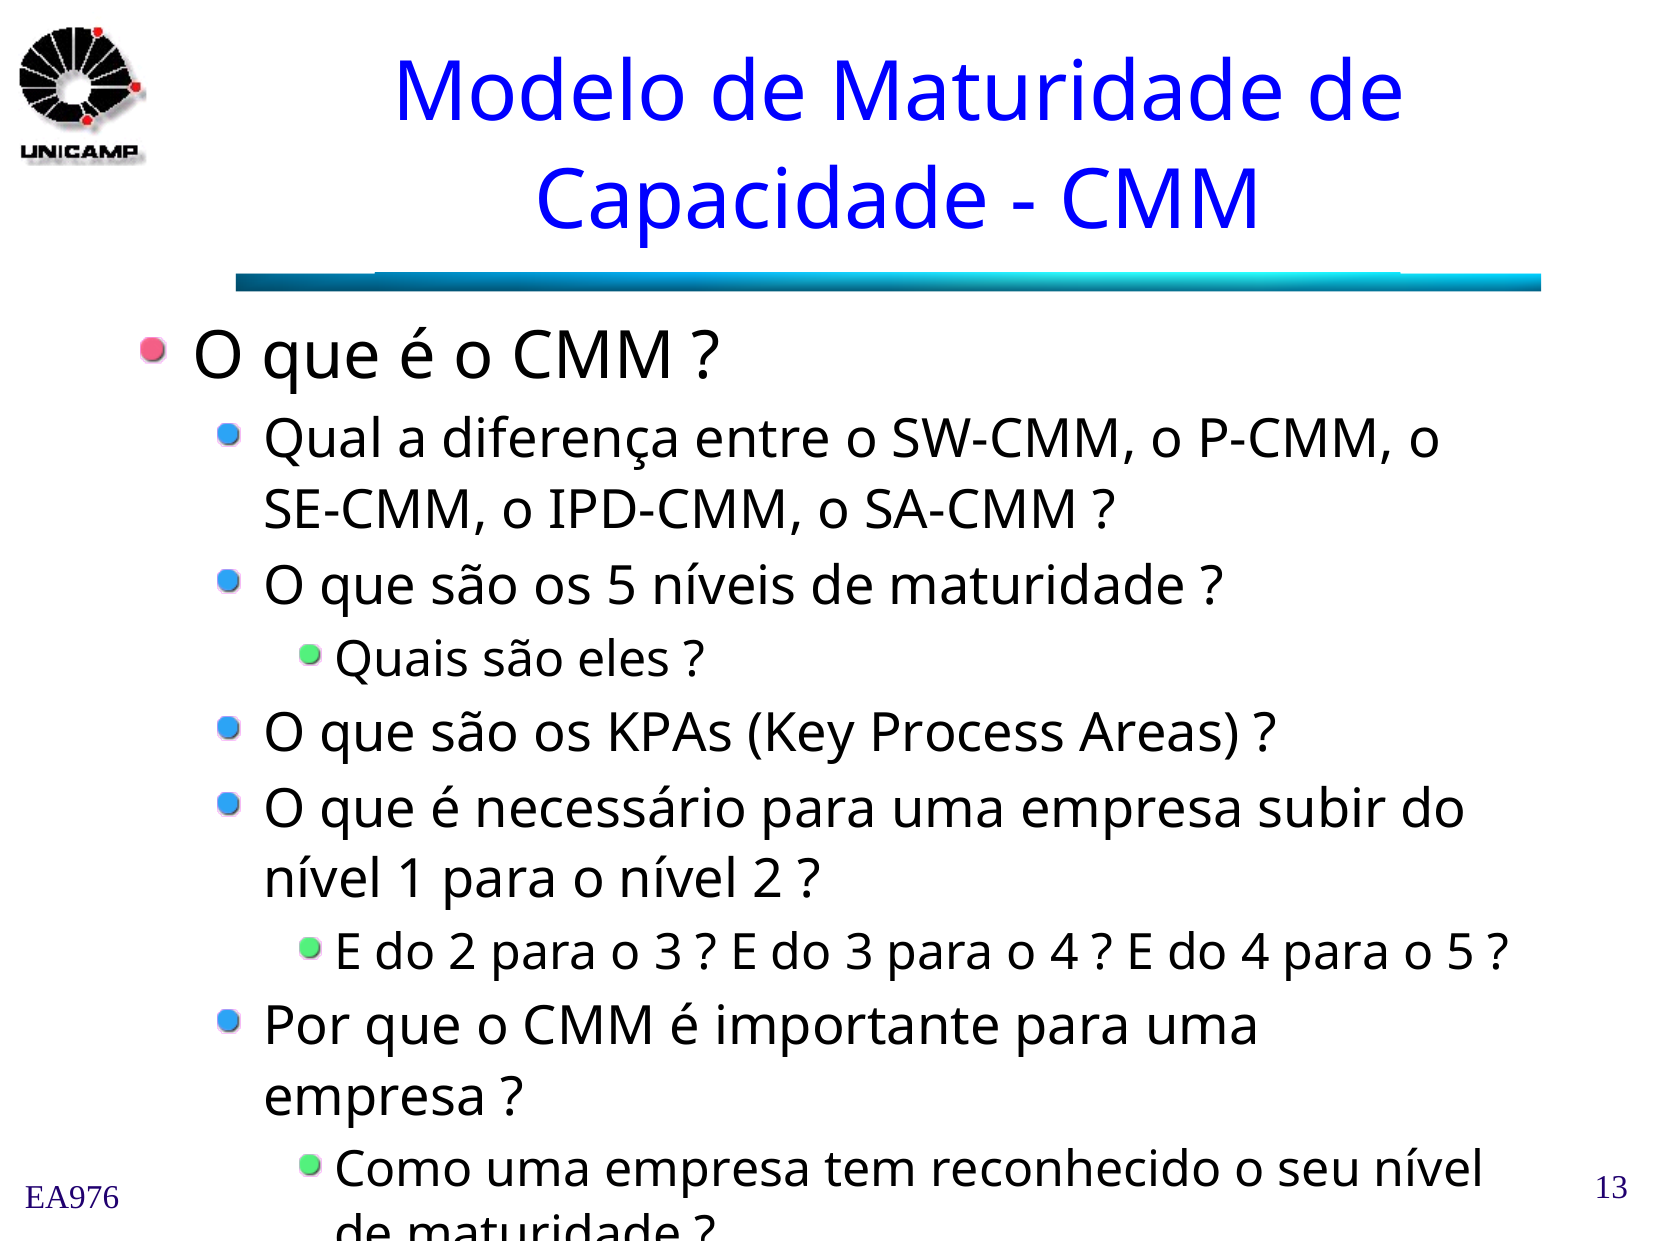

# Modelo de Maturidade de Capacidade - CMM
O que é o CMM ?
Qual a diferença entre o SW-CMM, o P-CMM, o SE-CMM, o IPD-CMM, o SA-CMM ?
O que são os 5 níveis de maturidade ?
Quais são eles ?
O que são os KPAs (Key Process Areas) ?
O que é necessário para uma empresa subir do nível 1 para o nível 2 ?
E do 2 para o 3 ? E do 3 para o 4 ? E do 4 para o 5 ?
Por que o CMM é importante para uma empresa ?
Como uma empresa tem reconhecido o seu nível de maturidade ?
13